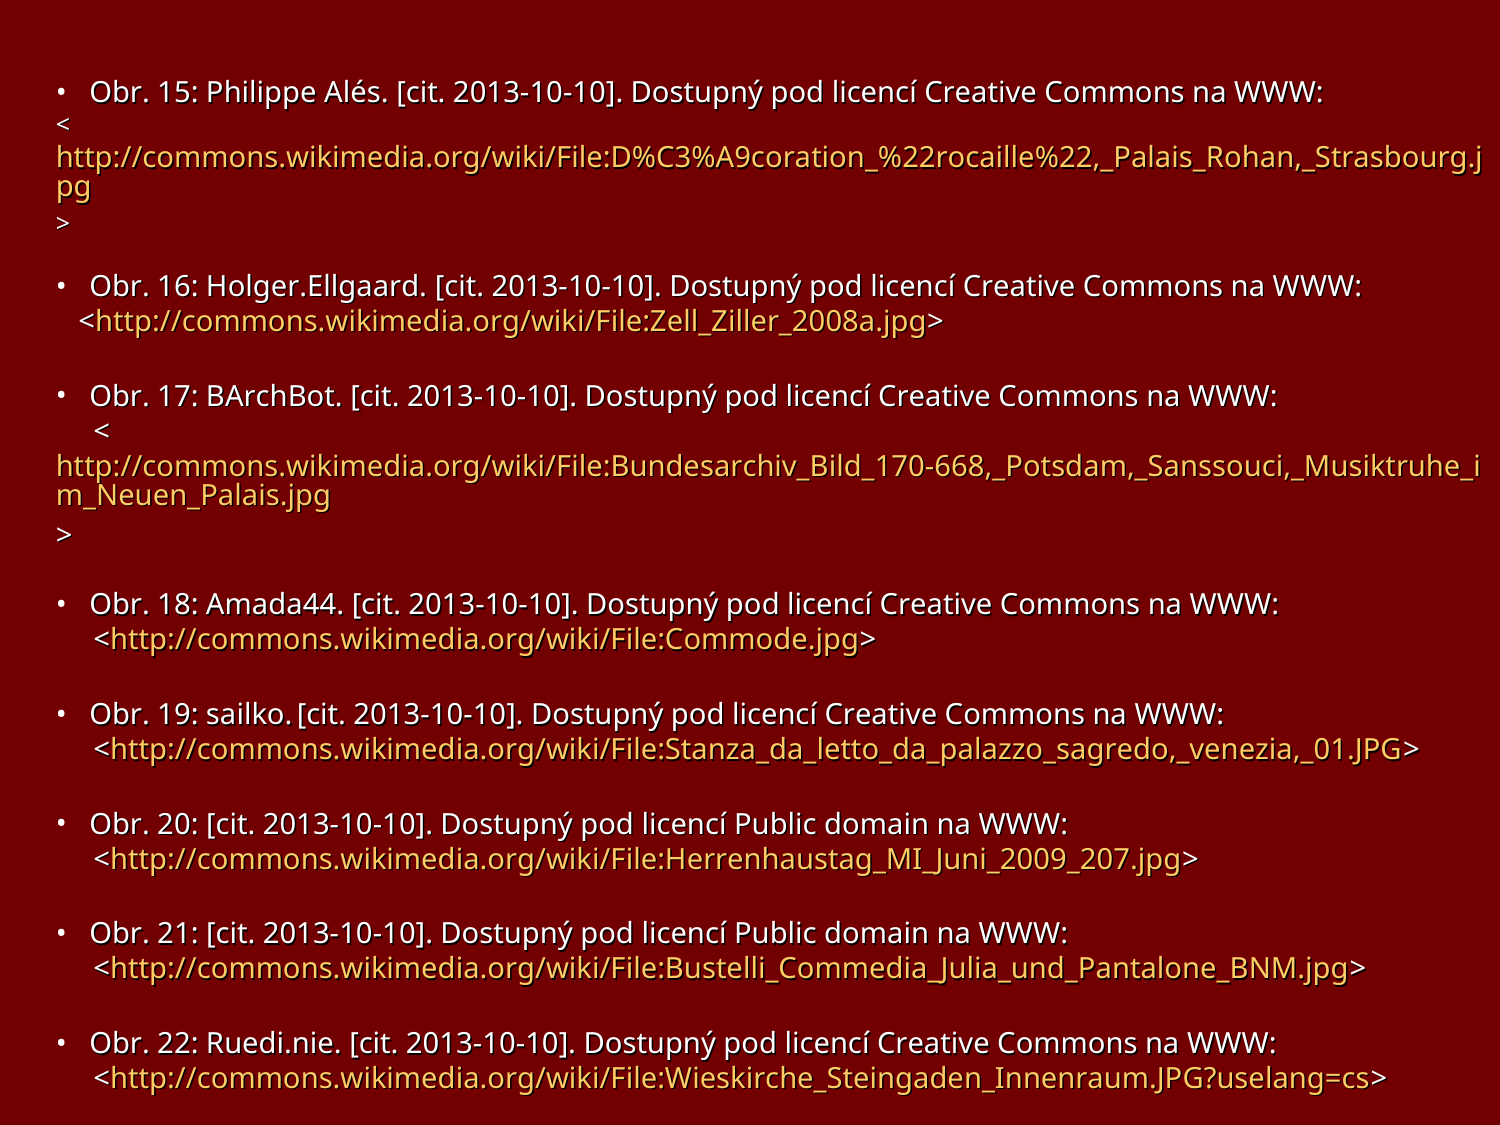

Obr. 15: Philippe Alés. [cit. 2013-10-10]. Dostupný pod licencí Creative Commons na WWW:
<http://commons.wikimedia.org/wiki/File:D%C3%A9coration_%22rocaille%22,_Palais_Rohan,_Strasbourg.jpg>
 Obr. 16: Holger.Ellgaard. [cit. 2013-10-10]. Dostupný pod licencí Creative Commons na WWW:
 <http://commons.wikimedia.org/wiki/File:Zell_Ziller_2008a.jpg>
 Obr. 17: BArchBot. [cit. 2013-10-10]. Dostupný pod licencí Creative Commons na WWW:
 <http://commons.wikimedia.org/wiki/File:Bundesarchiv_Bild_170-668,_Potsdam,_Sanssouci,_Musiktruhe_im_Neuen_Palais.jpg>
 Obr. 18: Amada44. [cit. 2013-10-10]. Dostupný pod licencí Creative Commons na WWW:
 <http://commons.wikimedia.org/wiki/File:Commode.jpg>
 Obr. 19: sailko. [cit. 2013-10-10]. Dostupný pod licencí Creative Commons na WWW:
 <http://commons.wikimedia.org/wiki/File:Stanza_da_letto_da_palazzo_sagredo,_venezia,_01.JPG>
 Obr. 20: [cit. 2013-10-10]. Dostupný pod licencí Public domain na WWW:
 <http://commons.wikimedia.org/wiki/File:Herrenhaustag_MI_Juni_2009_207.jpg>
 Obr. 21: [cit. 2013-10-10]. Dostupný pod licencí Public domain na WWW:
 <http://commons.wikimedia.org/wiki/File:Bustelli_Commedia_Julia_und_Pantalone_BNM.jpg>
 Obr. 22: Ruedi.nie. [cit. 2013-10-10]. Dostupný pod licencí Creative Commons na WWW:
 <http://commons.wikimedia.org/wiki/File:Wieskirche_Steingaden_Innenraum.JPG?uselang=cs>
 Obr. 23: Zairon. [cit. 2013-10-10]. Dostupný pod licencí Creative Commons na WWW:
 <http://commons.wikimedia.org/wiki/File:Steingaden_Wieskirche_3.JPG?uselang=cs>